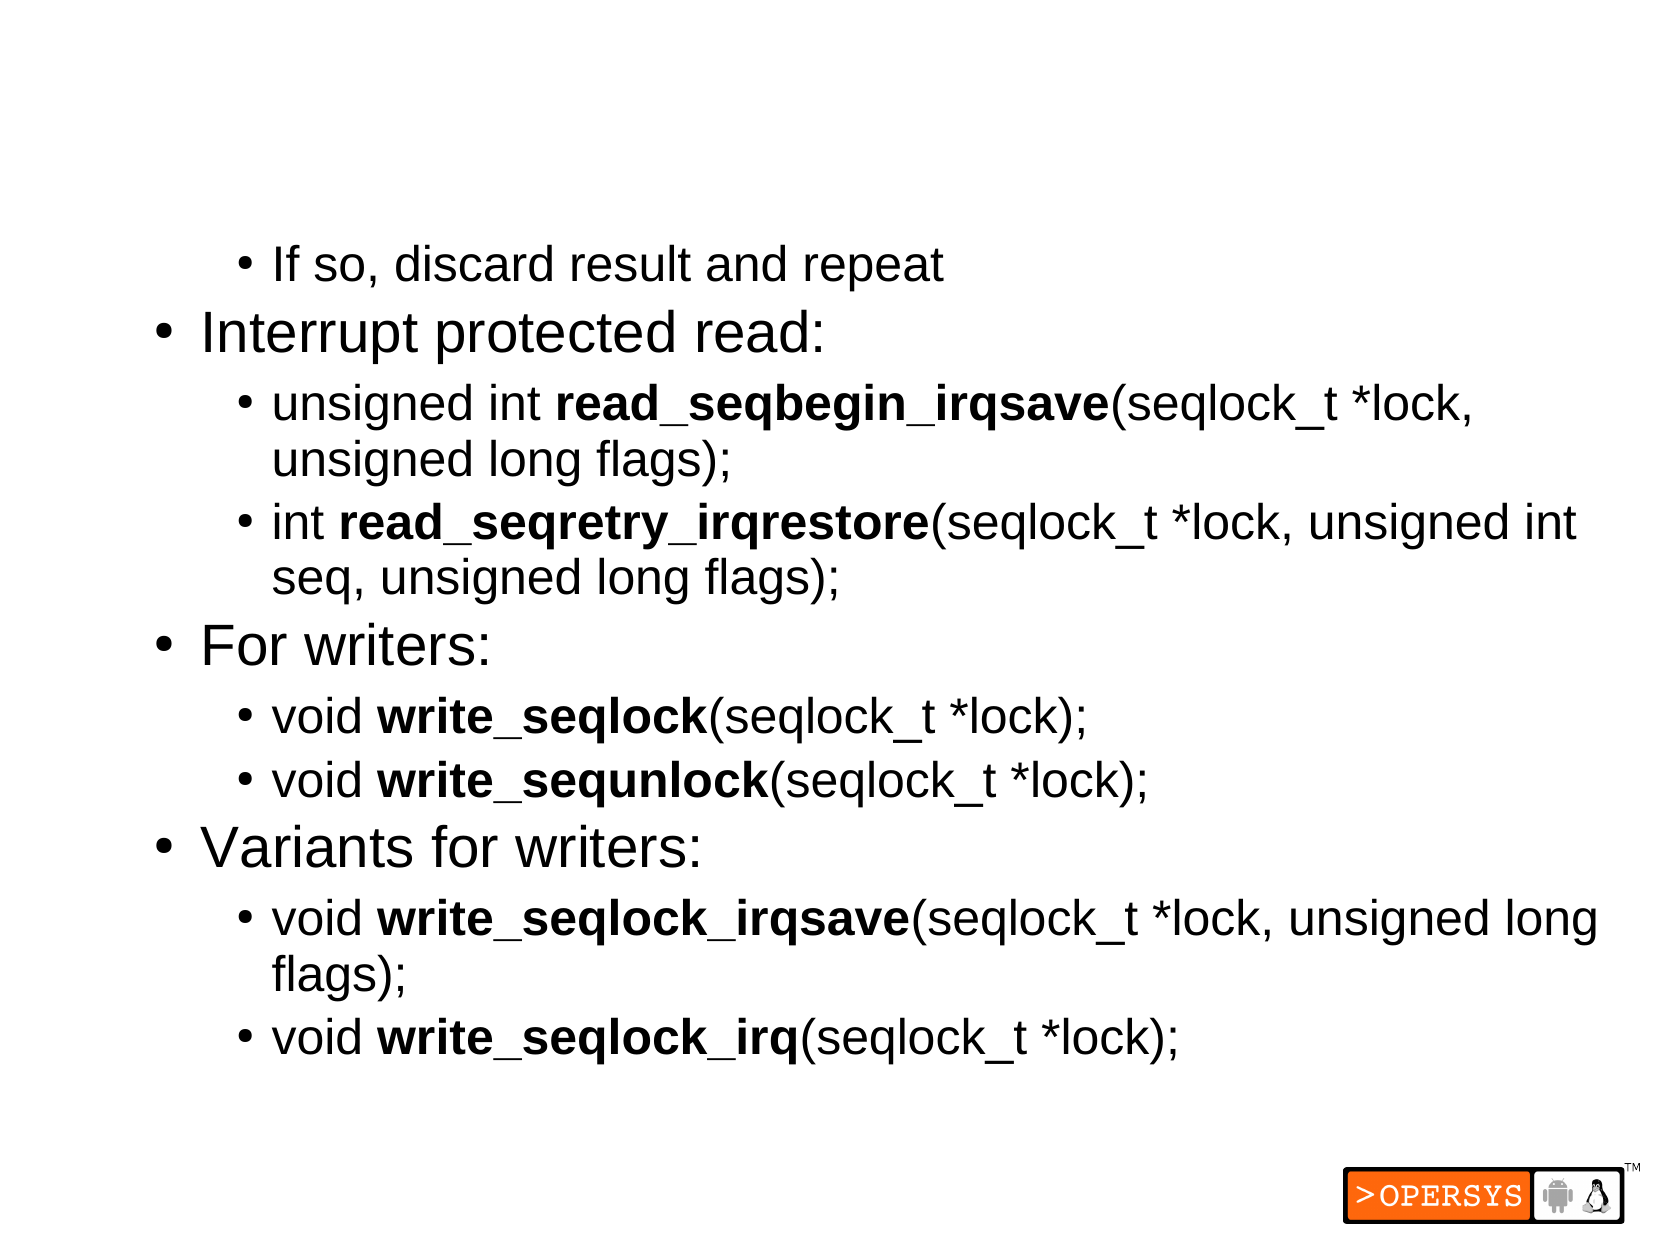

# If so, discard result and repeat
Interrupt protected read:
unsigned int read_seqbegin_irqsave(seqlock_t *lock, unsigned long flags);
int read_seqretry_irqrestore(seqlock_t *lock, unsigned int seq, unsigned long flags);
For writers:
void write_seqlock(seqlock_t *lock);
void write_sequnlock(seqlock_t *lock);
Variants for writers:
void write_seqlock_irqsave(seqlock_t *lock, unsigned long flags);
void write_seqlock_irq(seqlock_t *lock);